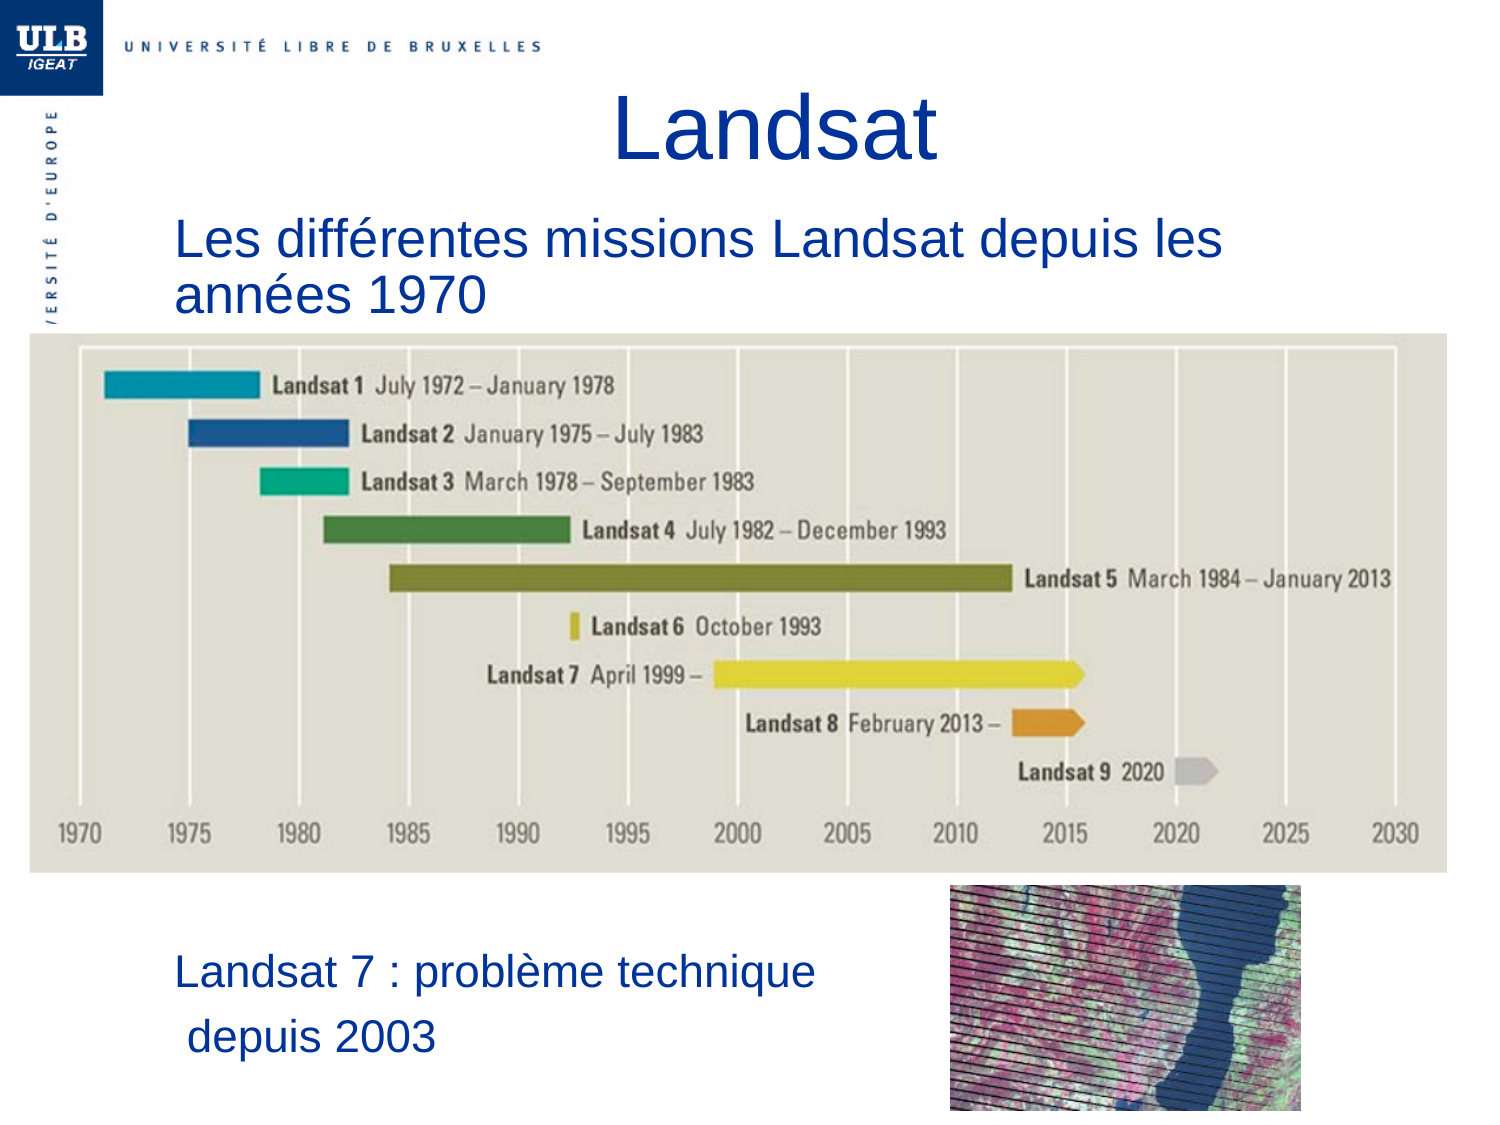

Landsat
# Les différentes missions Landsat depuis les années 1970
Landsat 7 : problème technique
 depuis 2003